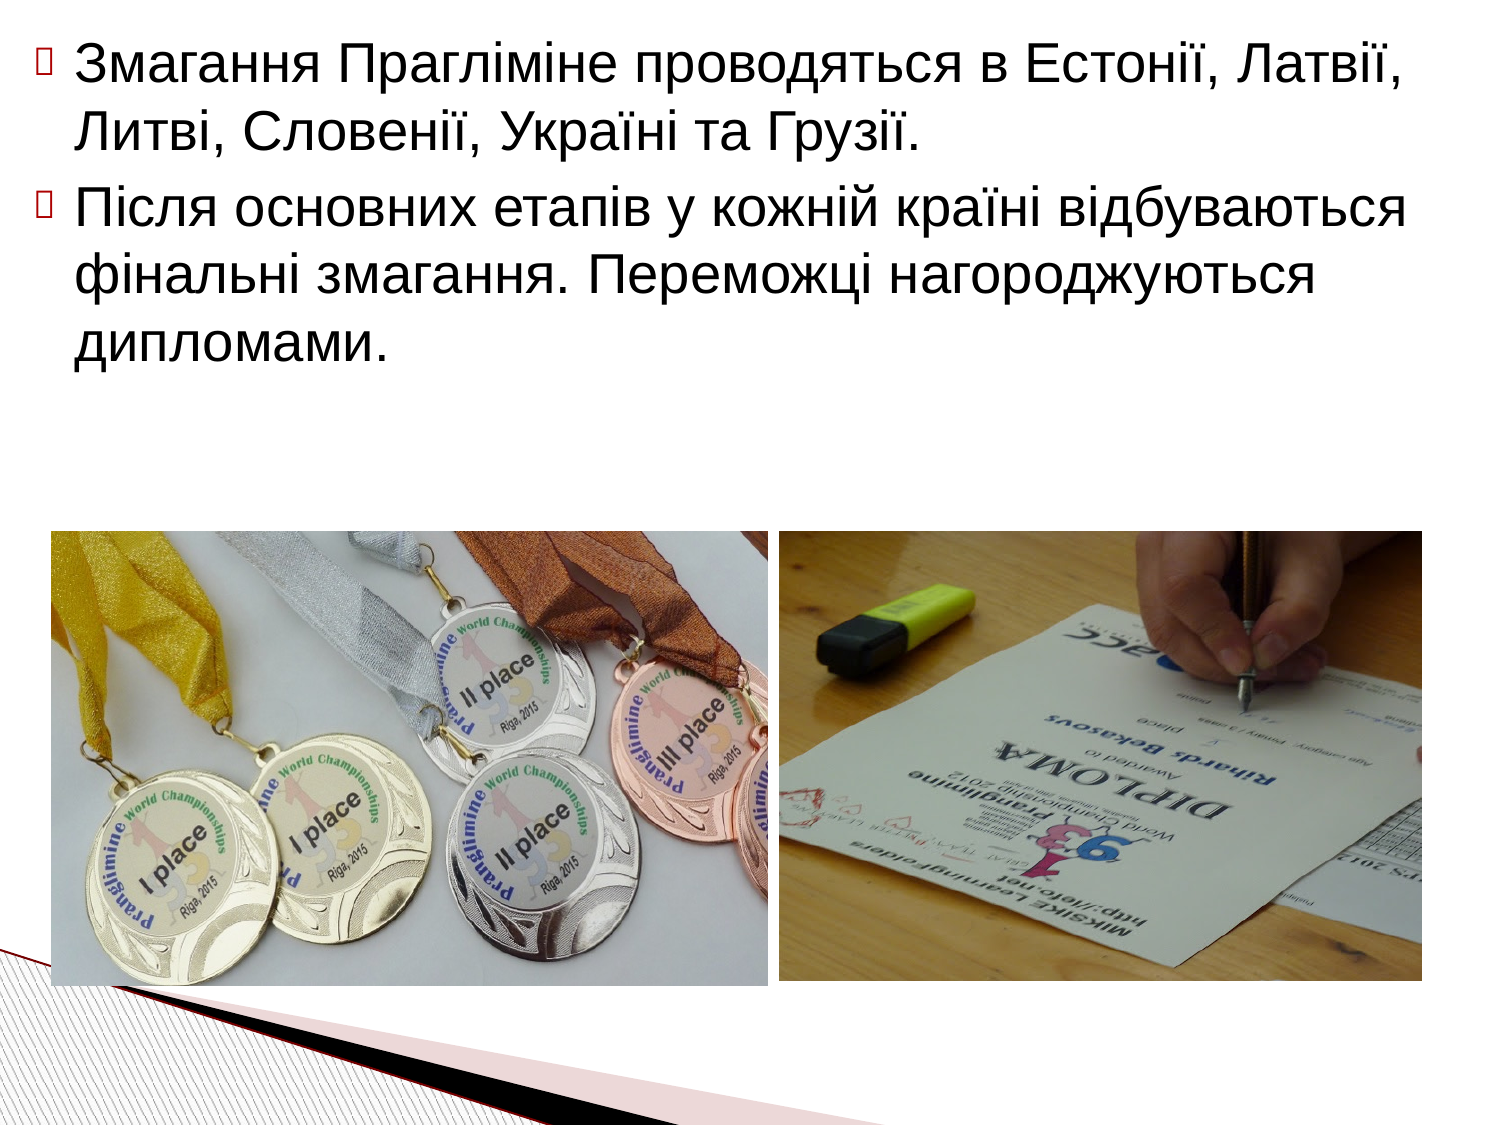

# Змагання Прагліміне проводяться в Естонії, Латвії, Литві, Словенії, Україні та Грузії.
Після основних етапів у кожній країні відбуваються фінальні змагання. Переможці нагороджуються дипломами.